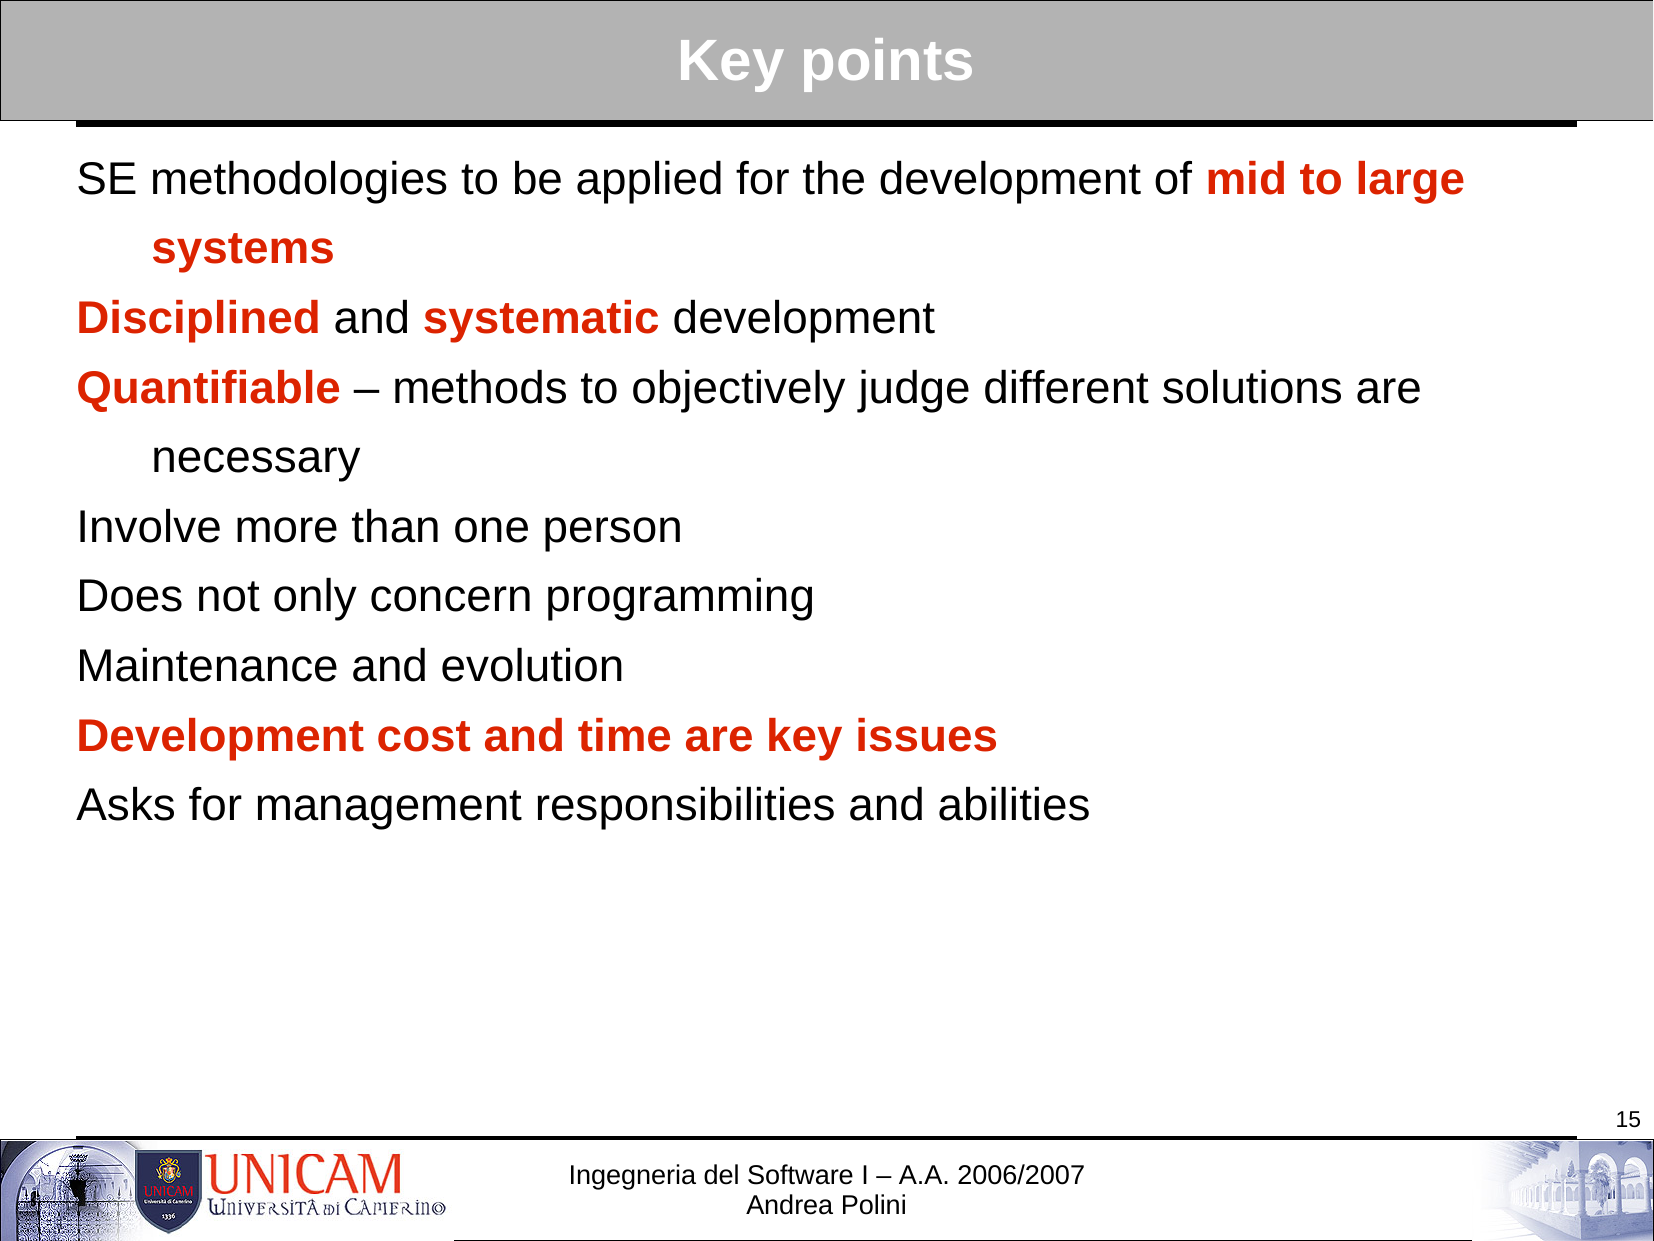

# Key points
SE methodologies to be applied for the development of mid to large systems
Disciplined and systematic development
Quantifiable – methods to objectively judge different solutions are necessary
Involve more than one person
Does not only concern programming
Maintenance and evolution
Development cost and time are key issues
Asks for management responsibilities and abilities
15